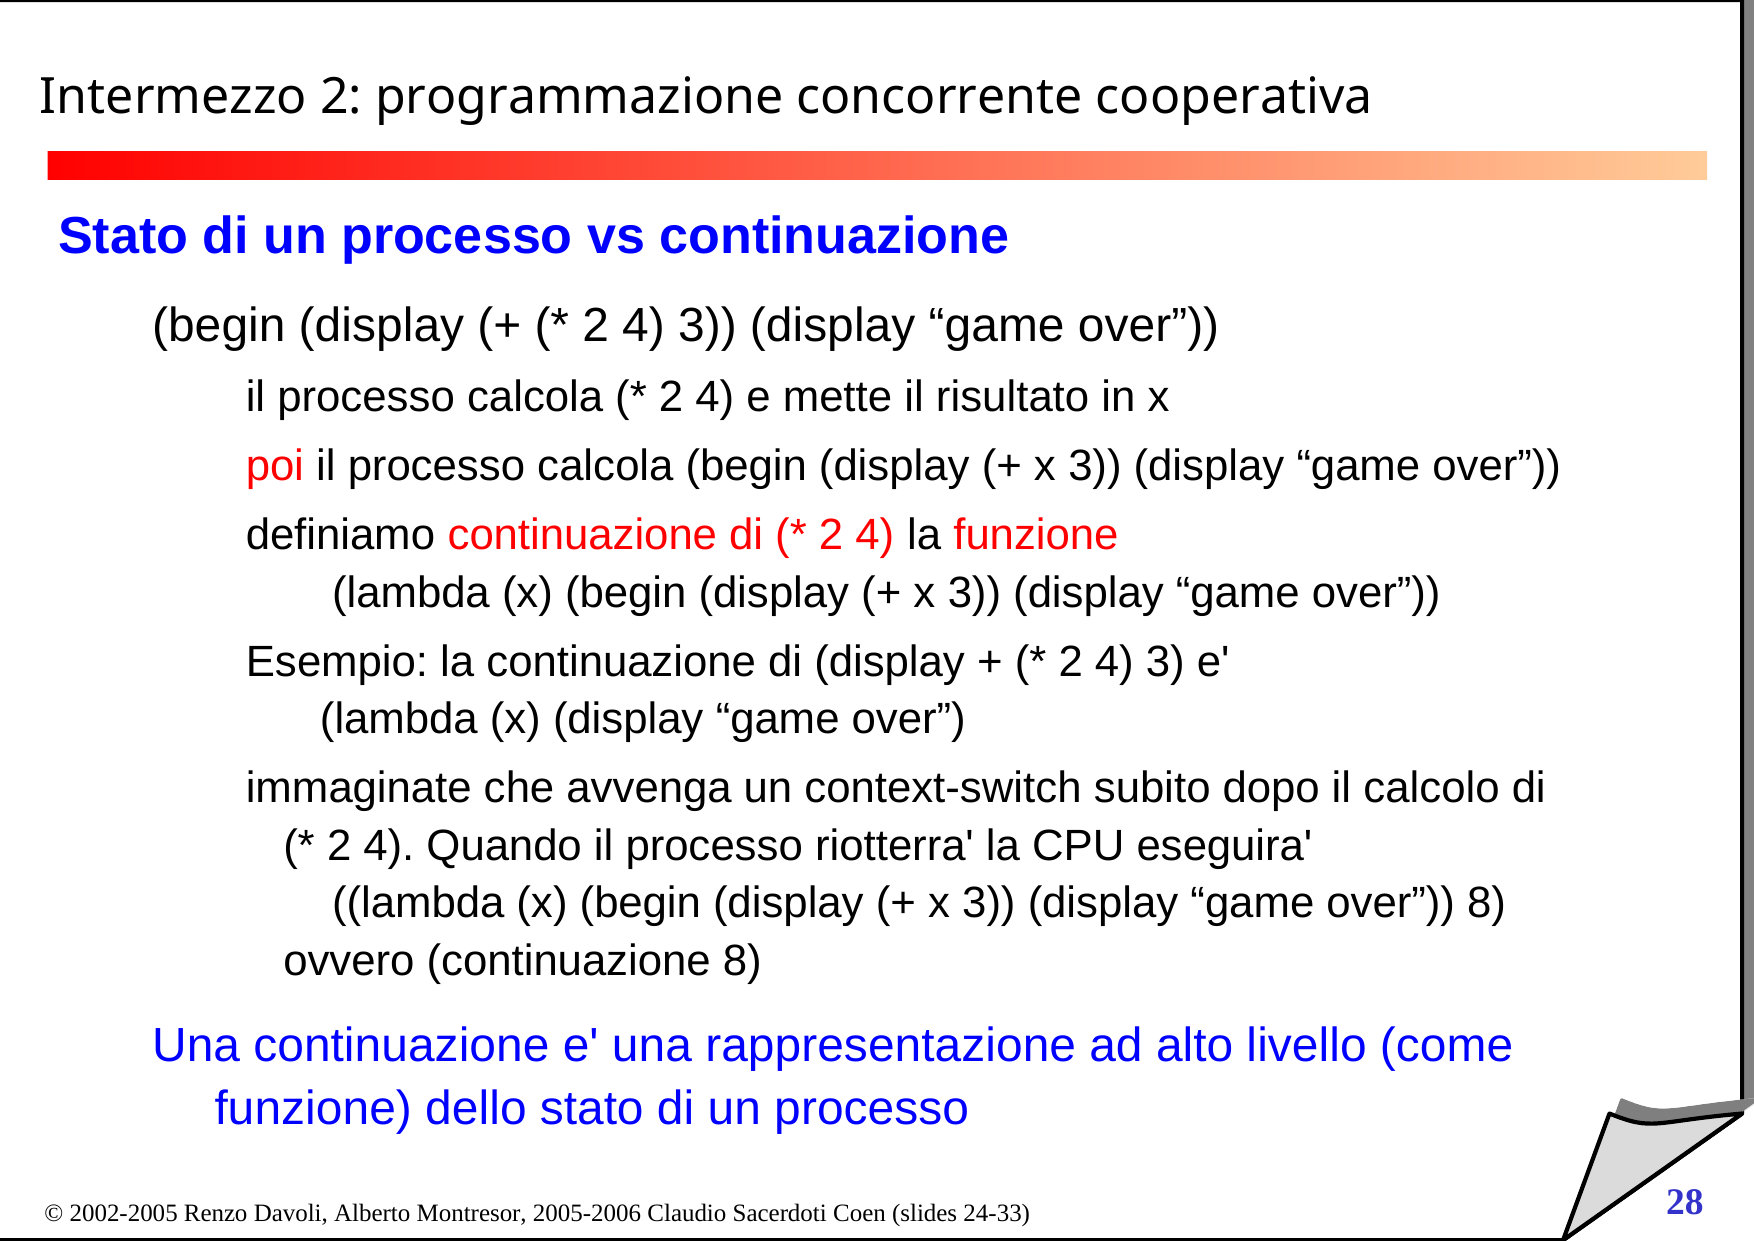

# Intermezzo 2: programmazione concorrente cooperativa
Stato di un processo vs continuazione
(begin (display (+ (* 2 4) 3)) (display “game over”))
il processo calcola (* 2 4) e mette il risultato in x
poi il processo calcola (begin (display (+ x 3)) (display “game over”))
definiamo continuazione di (* 2 4) la funzione
 (lambda (x) (begin (display (+ x 3)) (display “game over”))
Esempio: la continuazione di (display + (* 2 4) 3) e'
 (lambda (x) (display “game over”)
immaginate che avvenga un context-switch subito dopo il calcolo di
(* 2 4). Quando il processo riotterra' la CPU eseguira'
 ((lambda (x) (begin (display (+ x 3)) (display “game over”)) 8)
ovvero (continuazione 8)
Una continuazione e' una rappresentazione ad alto livello (come funzione) dello stato di un processo